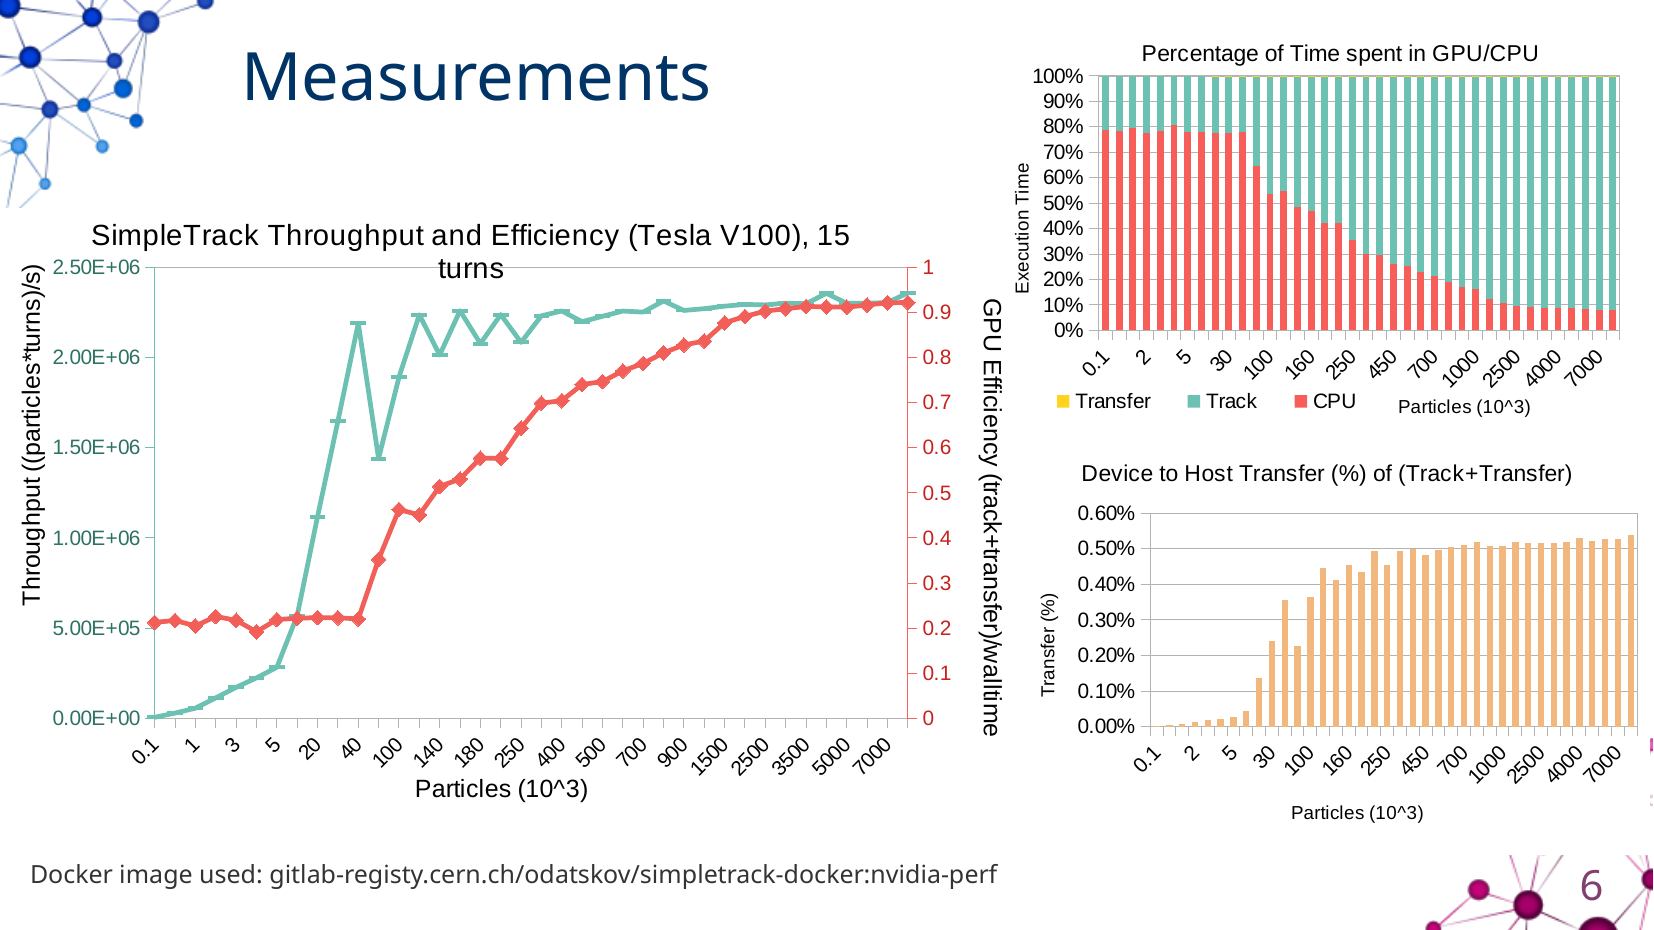

# Measurements
### Chart: Percentage of Time spent in GPU/CPU
| Category | CPU | Track | Transfer |
|---|---|---|---|
| 0.1 | 0.935752138666667 | 0.25291056 | 3.968e-06 |
| 0.5 | 0.925339605333333 | 0.256650912 | 9.48266666666667e-06 |
| 1 | 1.02691799466667 | 0.264731968 | 1.6704e-05 |
| 2 | 0.898542165333334 | 0.262093141333333 | 3.136e-05 |
| 3 | 0.933651744 | 0.259303072 | 4.5184e-05 |
| 4 | 1.114436224 | 0.264837098666667 | 6.00106666666667e-05 |
| 5 | 0.935374922666667 | 0.262218741333333 | 7.30026666666667e-05 |
| 10 | 0.913181568 | 0.260367701333333 | 0.000117397333333333 |
| 20 | 0.919272533333333 | 0.26403088 | 0.000363253333333333 |
| 30 | 0.937966464 | 0.268717365333333 | 0.000649504 |
| 40 | 0.954093749333333 | 0.26861568 | 0.000957237333333333 |
| 50 | 0.948237365333333 | 0.514587296 | 0.00117533866666667 |
| 100 | 0.913004650666667 | 0.783469546666667 | 0.002859136 |
| 120 | 0.970754016 | 0.793700650666667 | 0.00354533333333333 |
| 140 | 0.977606997333337 | 1.03012248533333 | 0.00427051733333333 |
| 160 | 0.931656928000003 | 1.04822715733333 | 0.00478258133333333 |
| 180 | 0.946732725333336 | 1.28466942933333 | 0.00559784533333334 |
| 200 | 0.976570815999997 | 1.32320253866667 | 0.00655997866666667 |
| 250 | 0.989805856 | 1.776432128 | 0.00809534933333334 |
| 350 | 1.006211104 | 2.32162370133333 | 0.011498528 |
| 400 | 1.10695712 | 2.62223290666667 | 0.0131433066666667 |
| 450 | 1.077582048 | 3.05228661333333 | 0.0147980053333333 |
| 500 | 1.13676549333333 | 3.33161949866667 | 0.016615008 |
| 600 | 1.180769568 | 3.93689326933333 | 0.0200038293333333 |
| 700 | 1.25462583466666 | 4.60509421866667 | 0.02361328 |
| 800 | 1.204342848 | 5.12096186666667 | 0.0266952853333333 |
| 900 | 1.23267426133333 | 5.8978512 | 0.0301412053333333 |
| 1000 | 1.28251309866667 | 6.5247976 | 0.033355968 |
| 1500 | 1.373103424 | 9.72826964266667 | 0.0506269333333333 |
| 2000 | 1.58745477333337 | 12.9193652693333 | 0.066846624 |
| 2500 | 1.74839201066663 | 16.1671799466667 | 0.083761376 |
| 3000 | 1.96478653866663 | 19.3180951786667 | 0.100451616 |
| 3500 | 2.15707726933334 | 22.569545024 | 0.117377706666667 |
| 4000 | 2.4344909013333 | 25.1569448746667 | 0.133897557333333 |
| 5000 | 3.14744356266667 | 32.2112412693333 | 0.168981834666667 |
| 6000 | 3.54727443199999 | 38.6405003733333 | 0.204558528 |
| 7000 | 3.86276378666666 | 45.017237472 | 0.238998741333333 |
| 8000 | 4.287262784 | 50.2682350826667 | 0.271835466666667 |
### Chart: SimpleTrack Throughput and Efficiency (Tesla V100), 15 turns
| Category | Throughput | efficiency |
|---|---|---|
| 0.1 | 5864.66666666667 | 0.212771616376893 |
| 0.5 | 28903.3333333333 | 0.217140773829667 |
| 1 | 56078.6666666667 | 0.204966713806452 |
| 2 | 113346.333333333 | 0.225839604824813 |
| 3 | 171569.666666667 | 0.217391664710813 |
| 4 | 224073.666666667 | 0.192047203479942 |
| 5 | 282998.666666667 | 0.219002291121625 |
| 10 | 568858.666666667 | 0.221941293950582 |
| 20 | 1117625.33333333 | 0.223368741199662 |
| 30 | 1647186.0 | 0.223108947542794 |
| 40 | 2189546.33333333 | 0.220299305911196 |
| 50 | 1439676.66666667 | 0.352296881602914 |
| 100 | 1890842.66666667 | 0.46272774578266 |
| 120 | 2236610.66666667 | 0.45093098642534 |
| 140 | 2013600.0 | 0.514111830351224 |
| 160 | 2259239.66666667 | 0.530572592542827 |
| 180 | 2076768.33333333 | 0.576784655639993 |
| 200 | 2238046.0 | 0.576569959820785 |
| 250 | 2083493.33333333 | 0.643227493932476 |
| 350 | 2231220.33333333 | 0.69867904651627 |
| 400 | 2257729.66666667 | 0.704206701701257 |
| 450 | 2198561.0 | 0.740007548335209 |
| 500 | 2228213.0 | 0.746540581196582 |
| 600 | 2257310.33333333 | 0.770173963277752 |
| 700 | 2251364.33333333 | 0.786749149915015 |
| 800 | 2313412.66666667 | 0.810399425692696 |
| 900 | 2260641.66666667 | 0.827854818731962 |
| 1000 | 2270551.33333333 | 0.836428054757249 |
| 1500 | 2284444.0 | 0.876873796269728 |
| 2000 | 2293883.66666667 | 0.891073755861026 |
| 2500 | 2291509.33333333 | 0.902863512870849 |
| 3000 | 2301217.0 | 0.908115984162122 |
| 3500 | 2298073.0 | 0.913175121987871 |
| 4000 | 2355671.33333333 | 0.91219254708089 |
| 5000 | 2300224.66666667 | 0.911408660968447 |
| 6000 | 2301047.0 | 0.916322736847071 |
| 7000 | 2304307.0 | 0.921359071099439 |
| 8000 | 2357838.0 | 0.921804280395423 |
### Chart: Device to Host Transfer (%) of (Track+Transfer)
| Category | % Transfer |
|---|---|
| 0.1 | 1.56890947759237e-05 |
| 0.5 | 3.69463573800785e-05 |
| 1 | 6.30938009011052e-05 |
| 2 | 0.000119637805090646 |
| 3 | 0.000174221337351118 |
| 4 | 0.000226543305125887 |
| 5 | 0.000278326208645998 |
| 10 | 0.000450687328888484 |
| 20 | 0.00137390844779208 |
| 30 | 0.00241122451921234 |
| 40 | 0.00355094029030255 |
| 50 | 0.00227883640199387 |
| 100 | 0.00363605711329752 |
| 120 | 0.00444697546865703 |
| 140 | 0.00412852496326245 |
| 160 | 0.00454182060974013 |
| 180 | 0.00433851609138851 |
| 200 | 0.00493319565046987 |
| 250 | 0.00453641058272212 |
| 350 | 0.00492838645804065 |
| 400 | 0.00498726011116358 |
| 450 | 0.00482477895890801 |
| 500 | 0.00496231908694504 |
| 600 | 0.00505543329394993 |
| 700 | 0.00510148459517089 |
| 800 | 0.00518590973428786 |
| 900 | 0.0050845553220034 |
| 1000 | 0.00508618281870645 |
| 1500 | 0.00517716216138181 |
| 2000 | 0.00514750756795496 |
| 2500 | 0.0051542476424532 |
| 3000 | 0.00517297288320201 |
| 3500 | 0.0051738046653636 |
| 4000 | 0.00529430989471175 |
| 5000 | 0.00521867419269857 |
| 6000 | 0.00526601152850816 |
| 7000 | 0.00528101232737776 |
| 8000 | 0.00537861272673377 |Docker image used: gitlab-registy.cern.ch/odatskov/simpletrack-docker:nvidia-perf